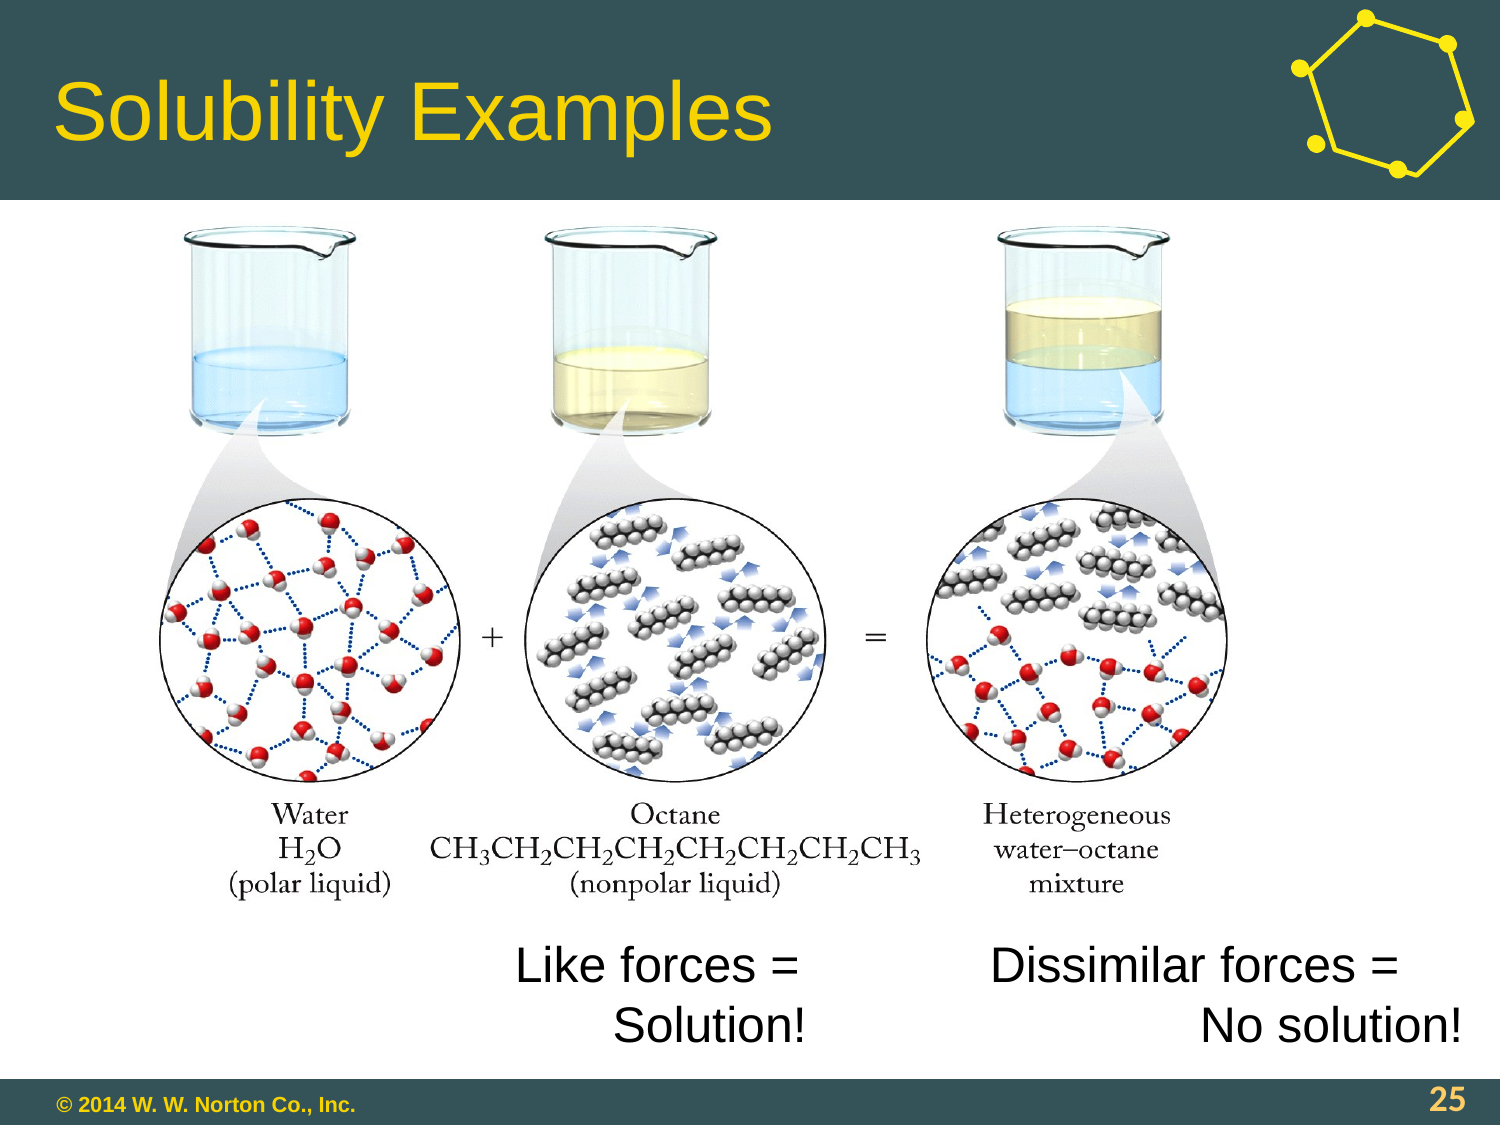

# Solubility Examples
Like forces =
 Solution!
Dissimilar forces =
 No solution!